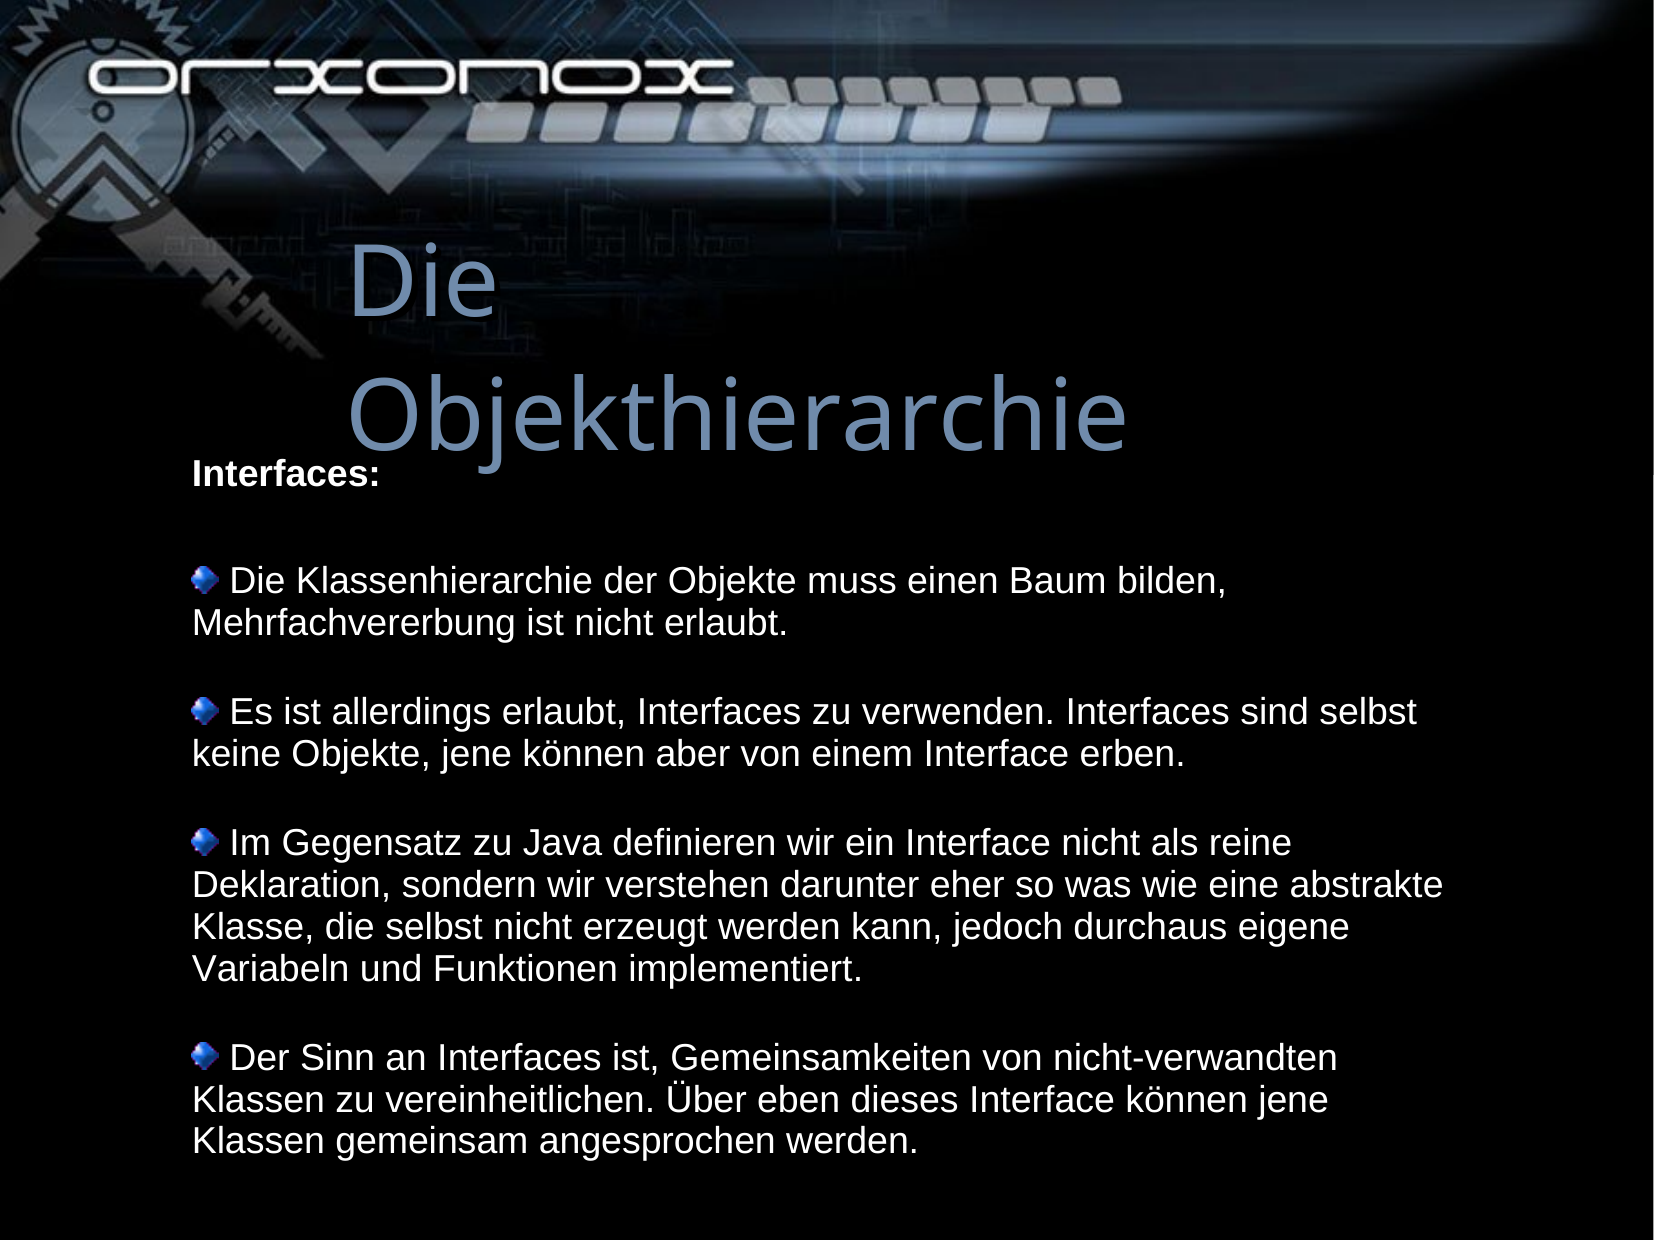

Die Objekthierarchie
Interfaces:
 Die Klassenhierarchie der Objekte muss einen Baum bilden, Mehrfachvererbung ist nicht erlaubt.
 Es ist allerdings erlaubt, Interfaces zu verwenden. Interfaces sind selbst keine Objekte, jene können aber von einem Interface erben.
 Im Gegensatz zu Java definieren wir ein Interface nicht als reine Deklaration, sondern wir verstehen darunter eher so was wie eine abstrakte Klasse, die selbst nicht erzeugt werden kann, jedoch durchaus eigene Variabeln und Funktionen implementiert.
 Der Sinn an Interfaces ist, Gemeinsamkeiten von nicht-verwandten Klassen zu vereinheitlichen. Über eben dieses Interface können jene Klassen gemeinsam angesprochen werden.